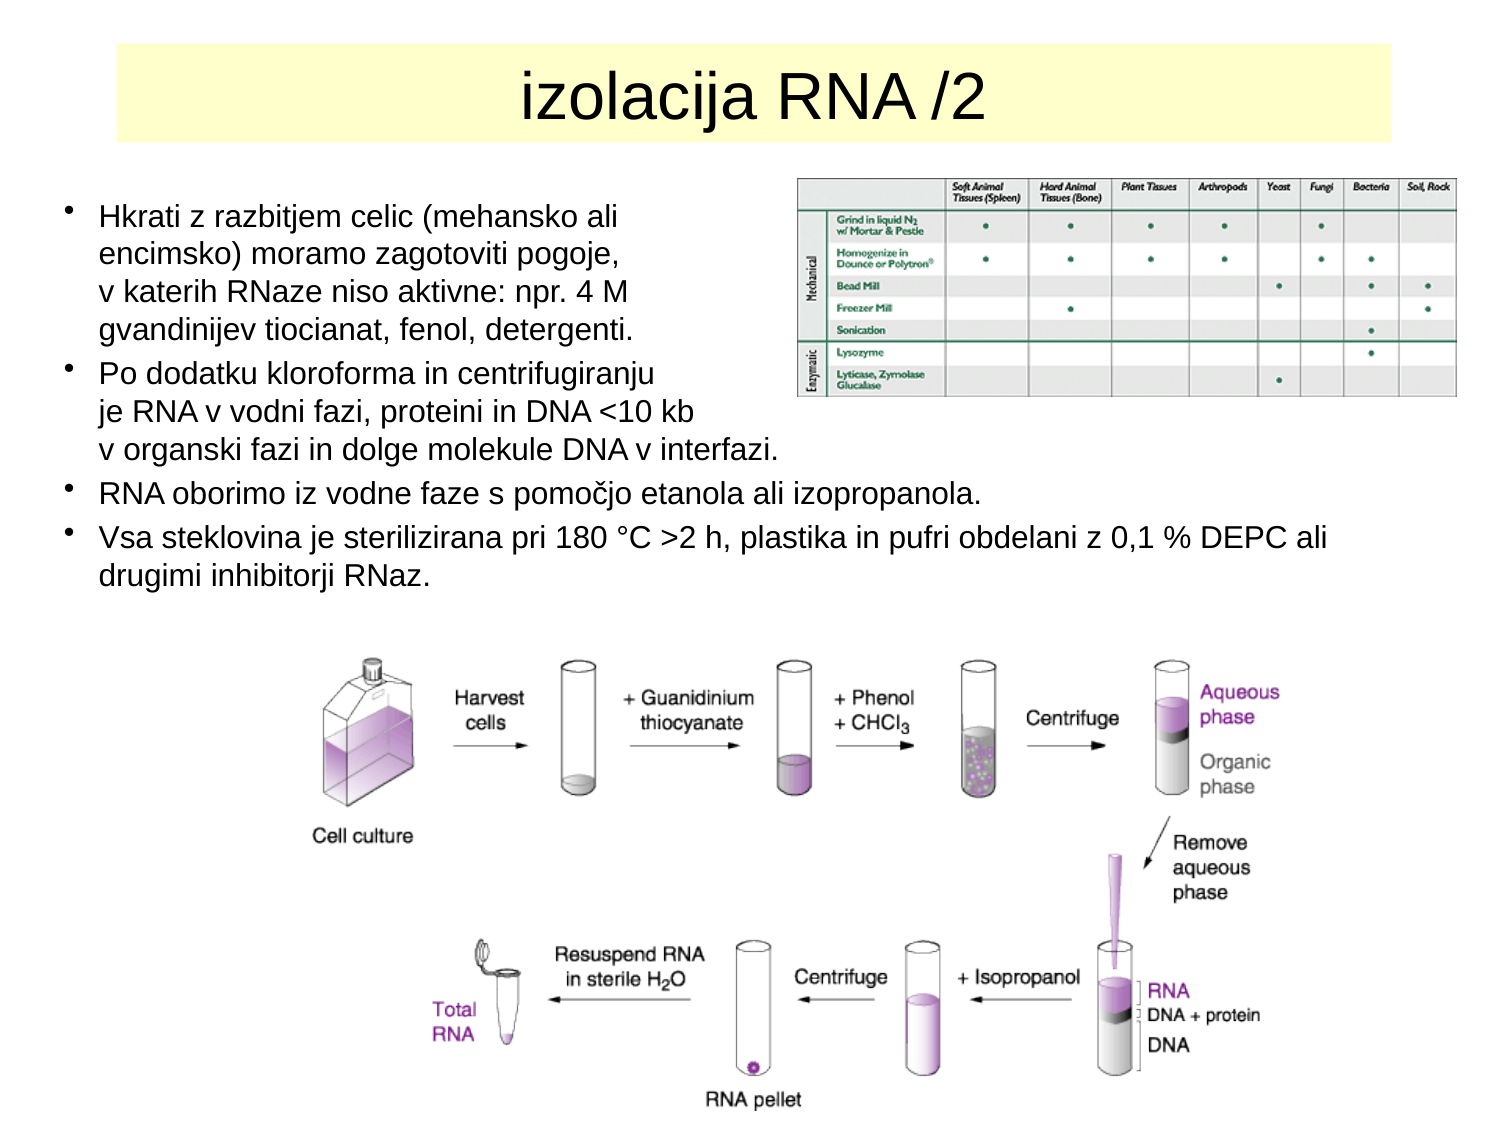

# izolacija RNA /2
Hkrati z razbitjem celic (mehansko ali
encimsko) moramo zagotoviti pogoje,
v katerih RNaze niso aktivne: npr. 4 M
gvandinijev tiocianat, fenol, detergenti.
Po dodatku kloroforma in centrifugiranju
je RNA v vodni fazi, proteini in DNA <10 kb
v organski fazi in dolge molekule DNA v interfazi.
RNA oborimo iz vodne faze s pomočjo etanola ali izopropanola.
Vsa steklovina je sterilizirana pri 180 °C >2 h, plastika in pufri obdelani z 0,1 % DEPC ali
drugimi inhibitorji RNaz.